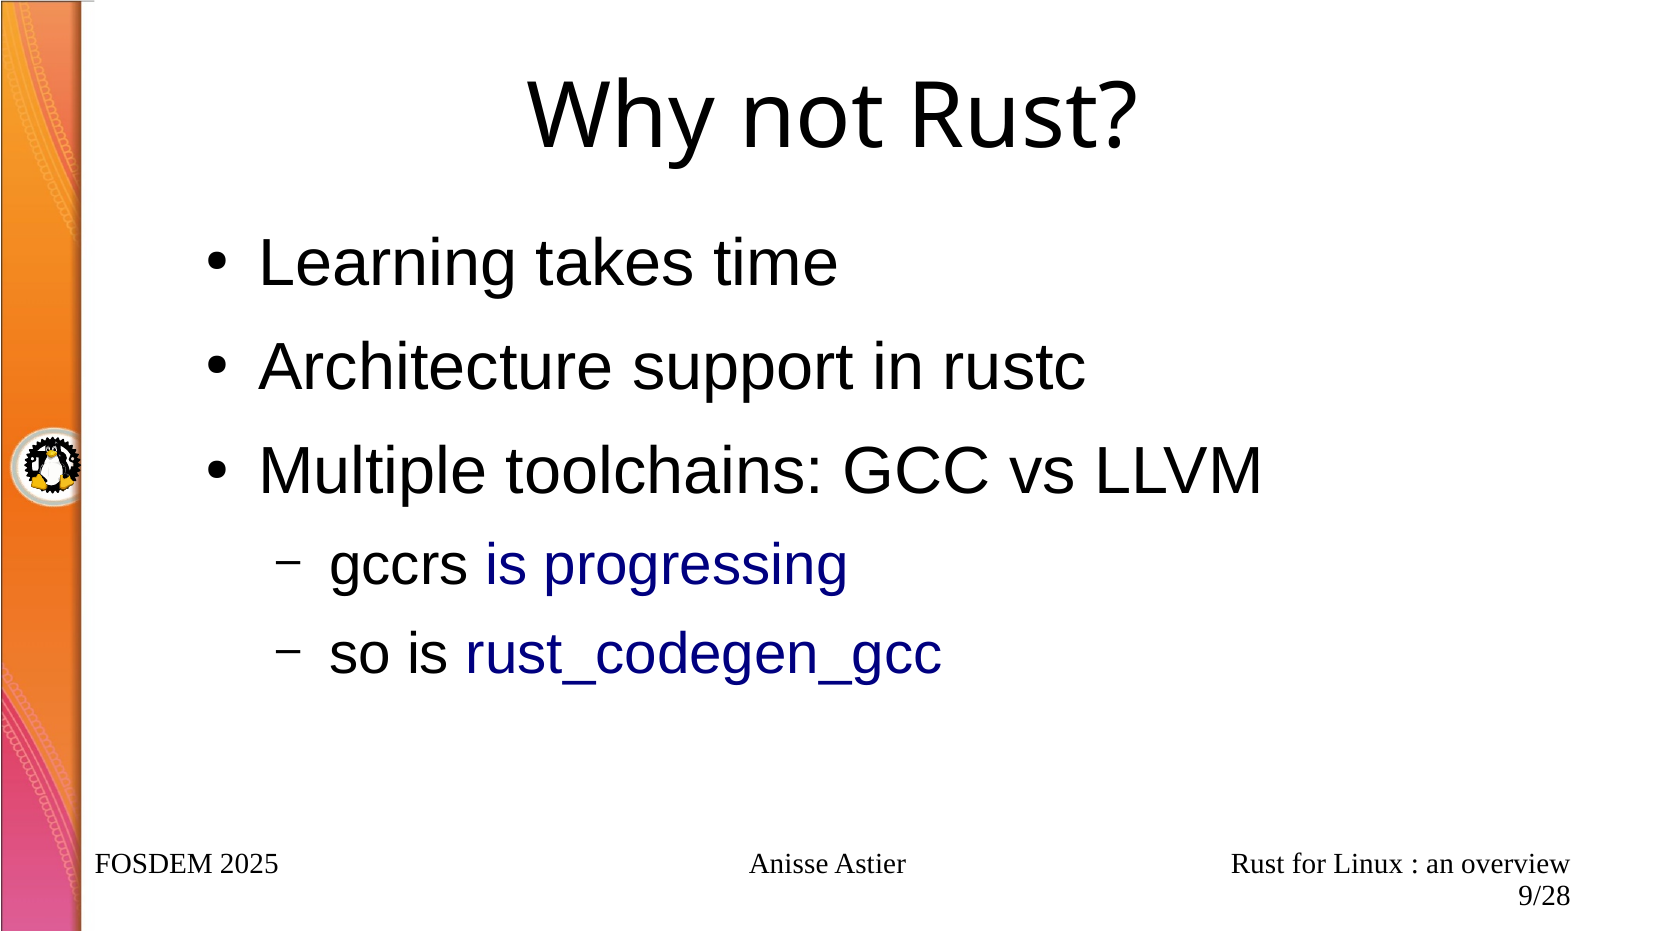

# Why not Rust?
Learning takes time
Architecture support in rustc
Multiple toolchains: GCC vs LLVM
gccrs is progressing
so is rust_codegen_gcc
9